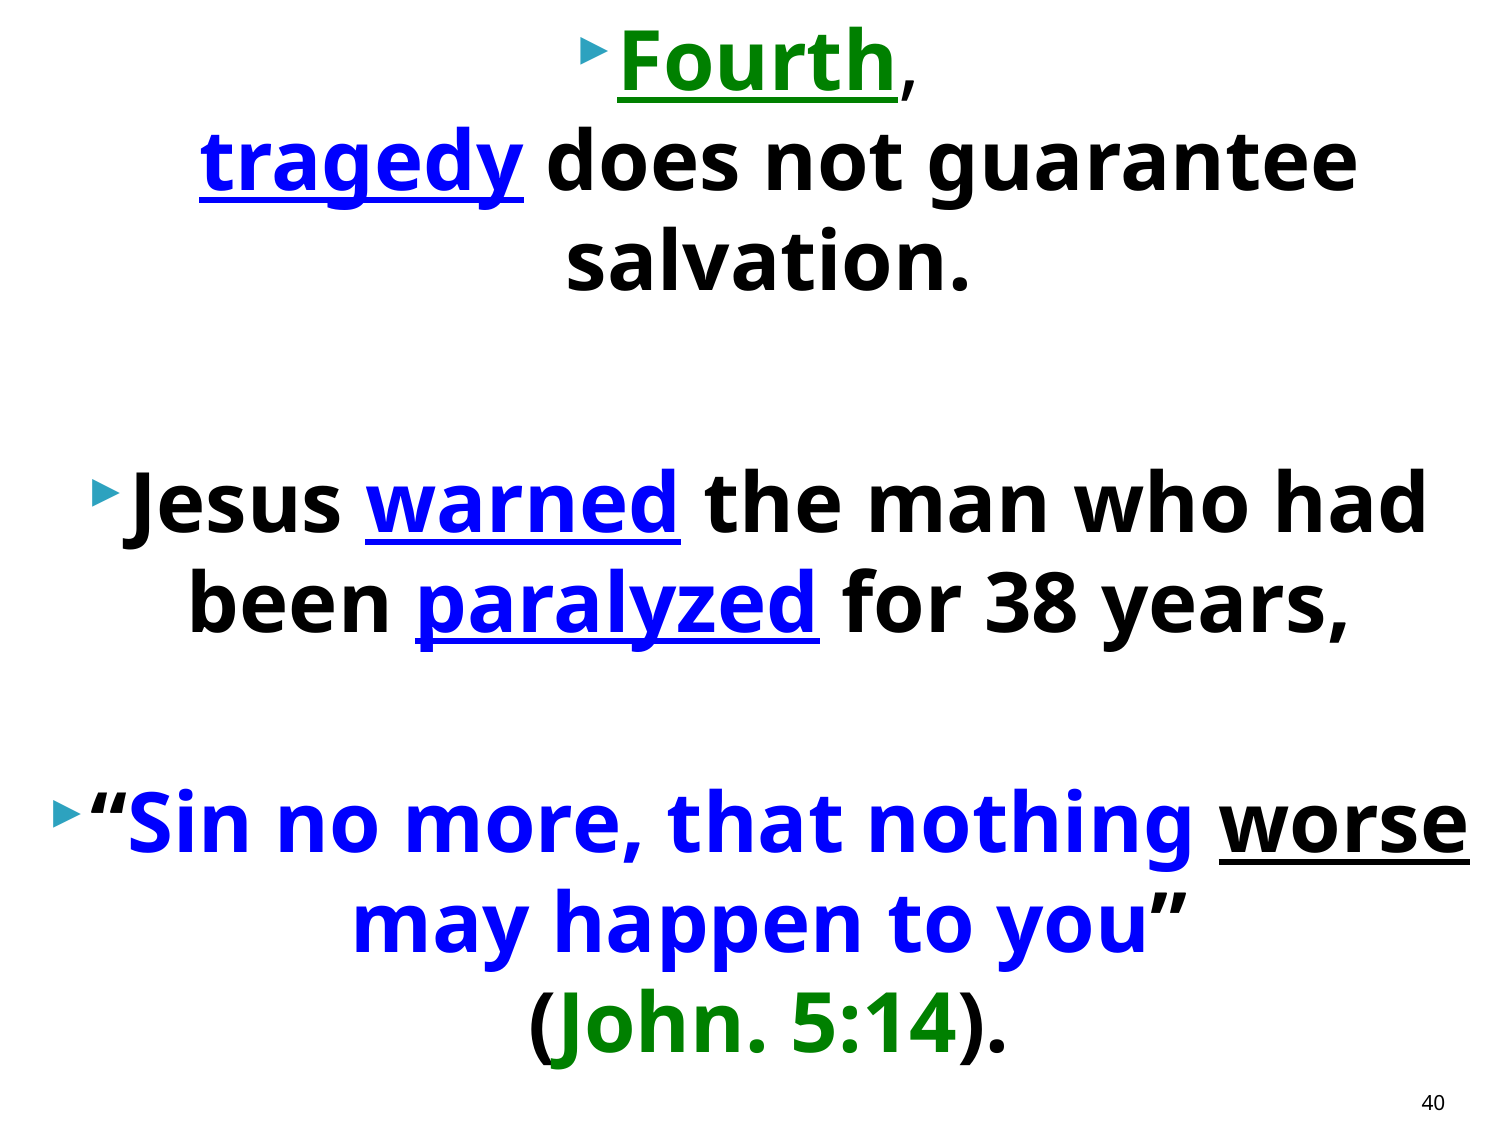

# Fourth, tragedy does not guarantee salvation.
Jesus warned the man who had been paralyzed for 38 years,
“Sin no more, that nothing worse may happen to you”
(John. 5:14).